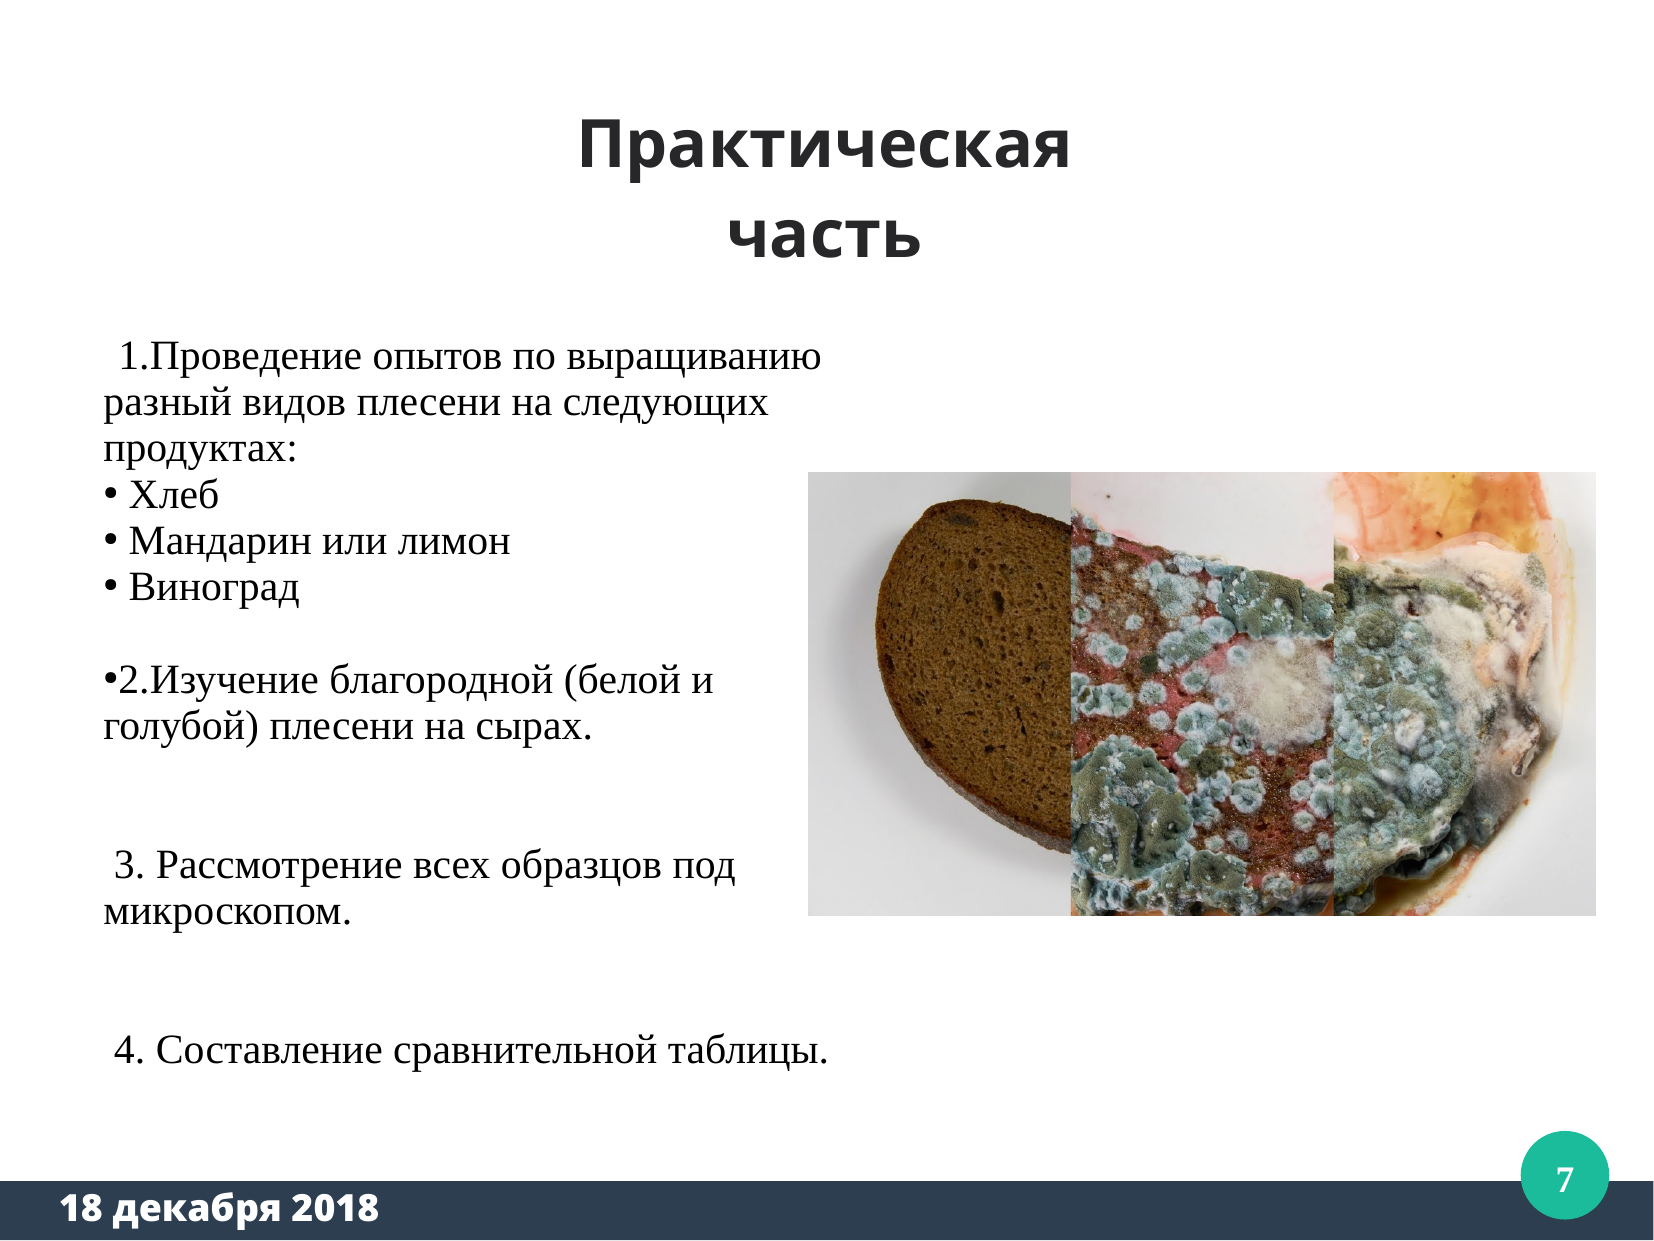

Практическая часть
1.Проведение опытов по выращиванию разный видов плесени на следующих продуктах:
 Хлеб
 Мандарин или лимон
 Виноград
2.Изучение благородной (белой и голубой) плесени на сырах.
 3. Рассмотрение всех образцов под микроскопом.
 4. Составление сравнительной таблицы.
7